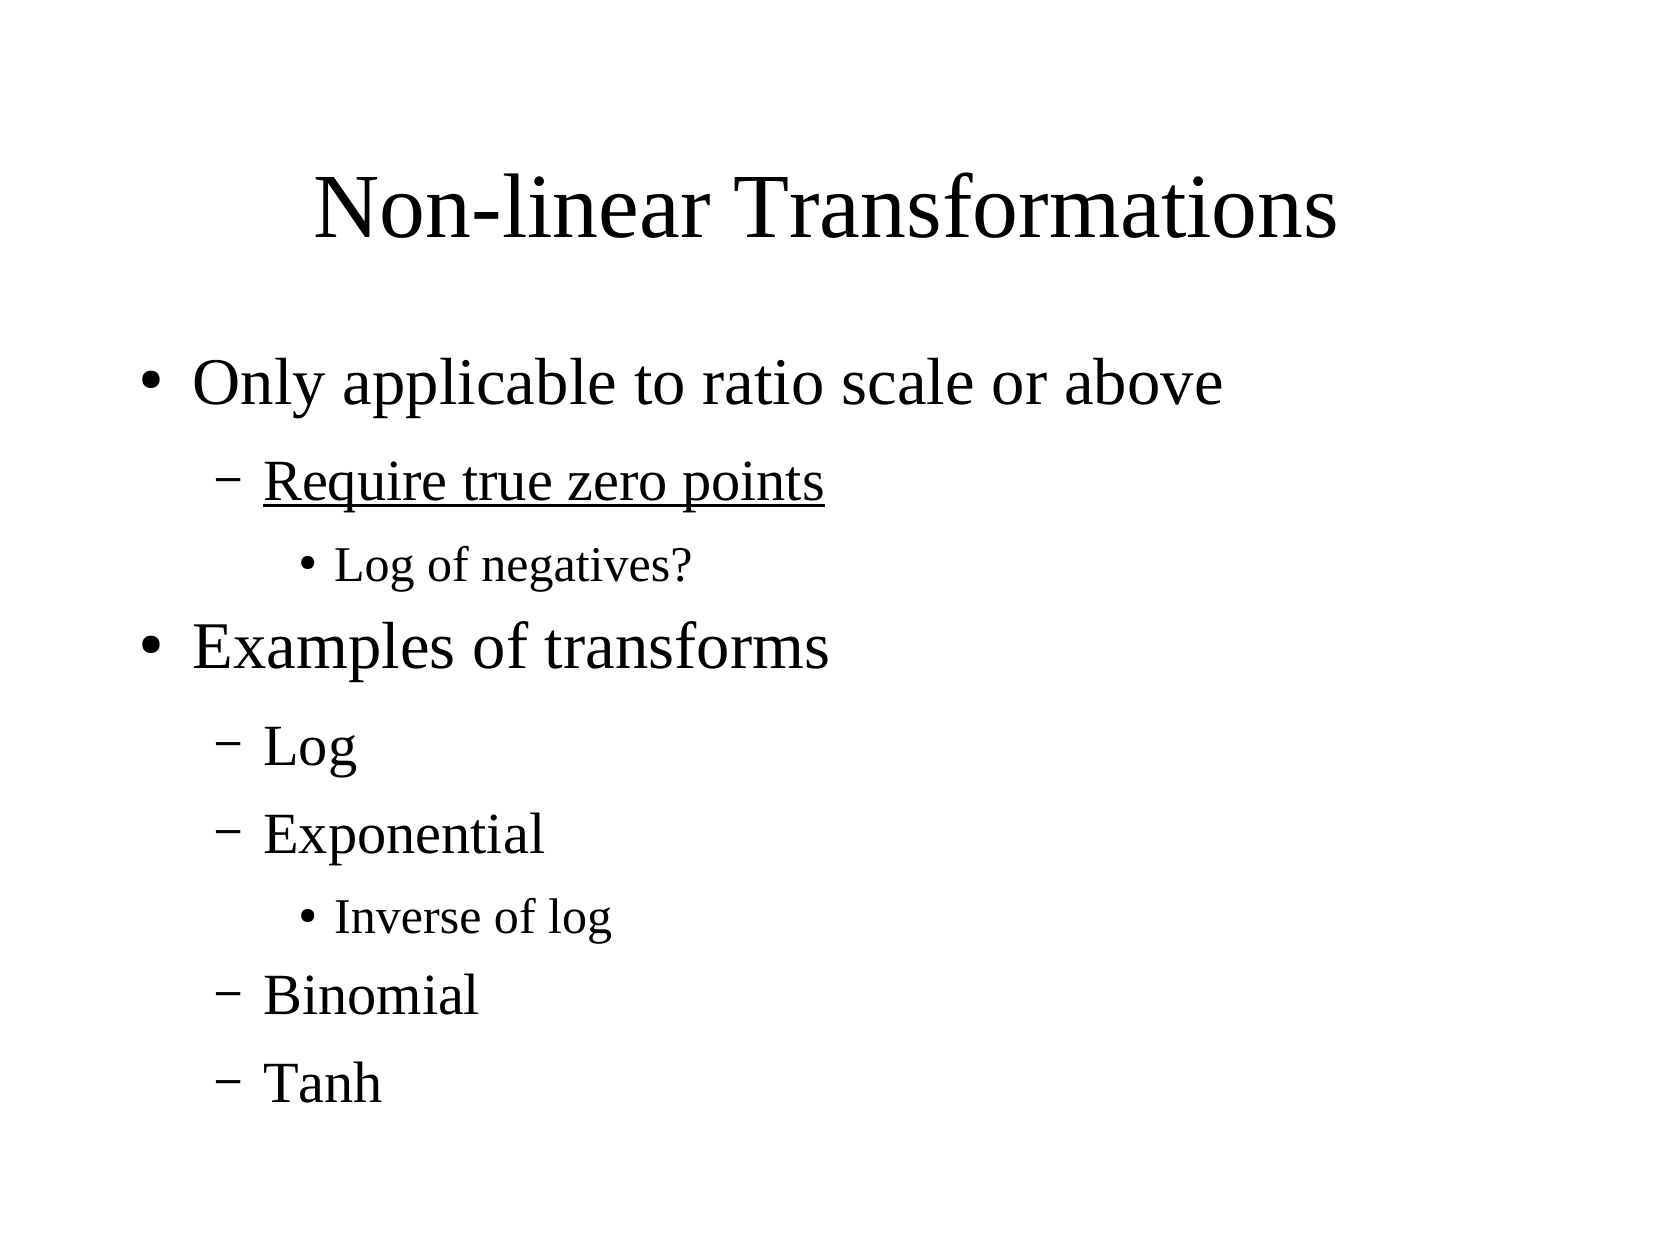

# Non-linear Transformations
Only applicable to ratio scale or above
Require true zero points
Log of negatives?
Examples of transforms
Log
Exponential
Inverse of log
Binomial
Tanh